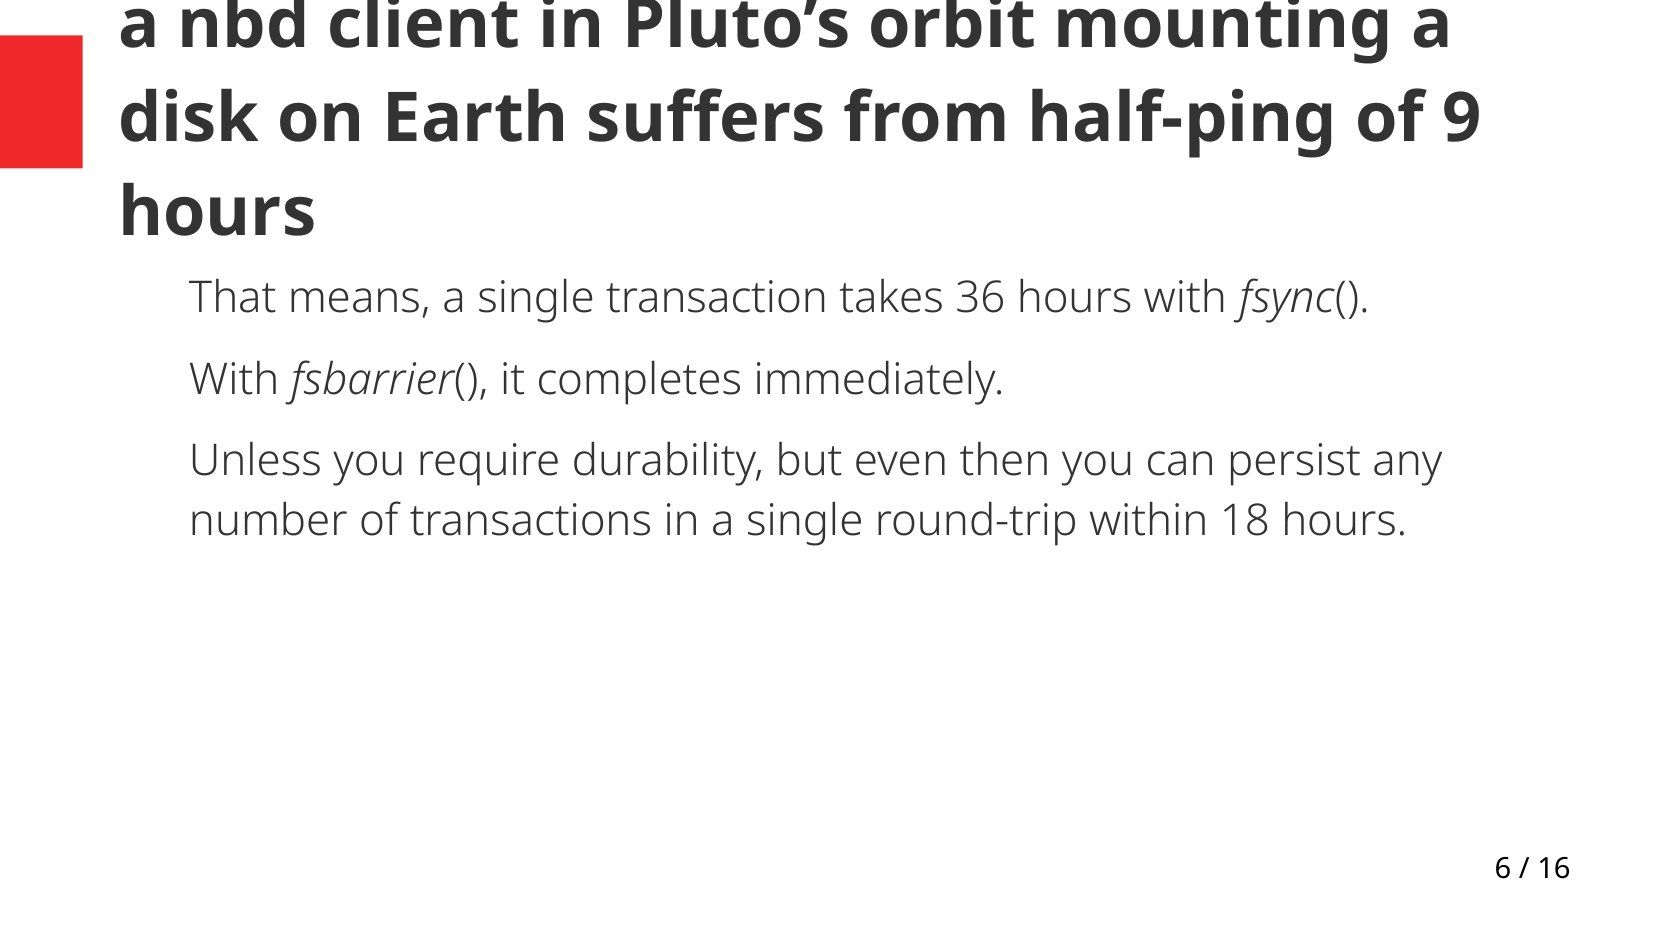

# a nbd client in Pluto’s orbit mounting a disk on Earth suffers from half-ping of 9 hours
That means, a single transaction takes 36 hours with fsync().
With fsbarrier(), it completes immediately.
Unless you require durability, but even then you can persist any number of transactions in a single round-trip within 18 hours.
6